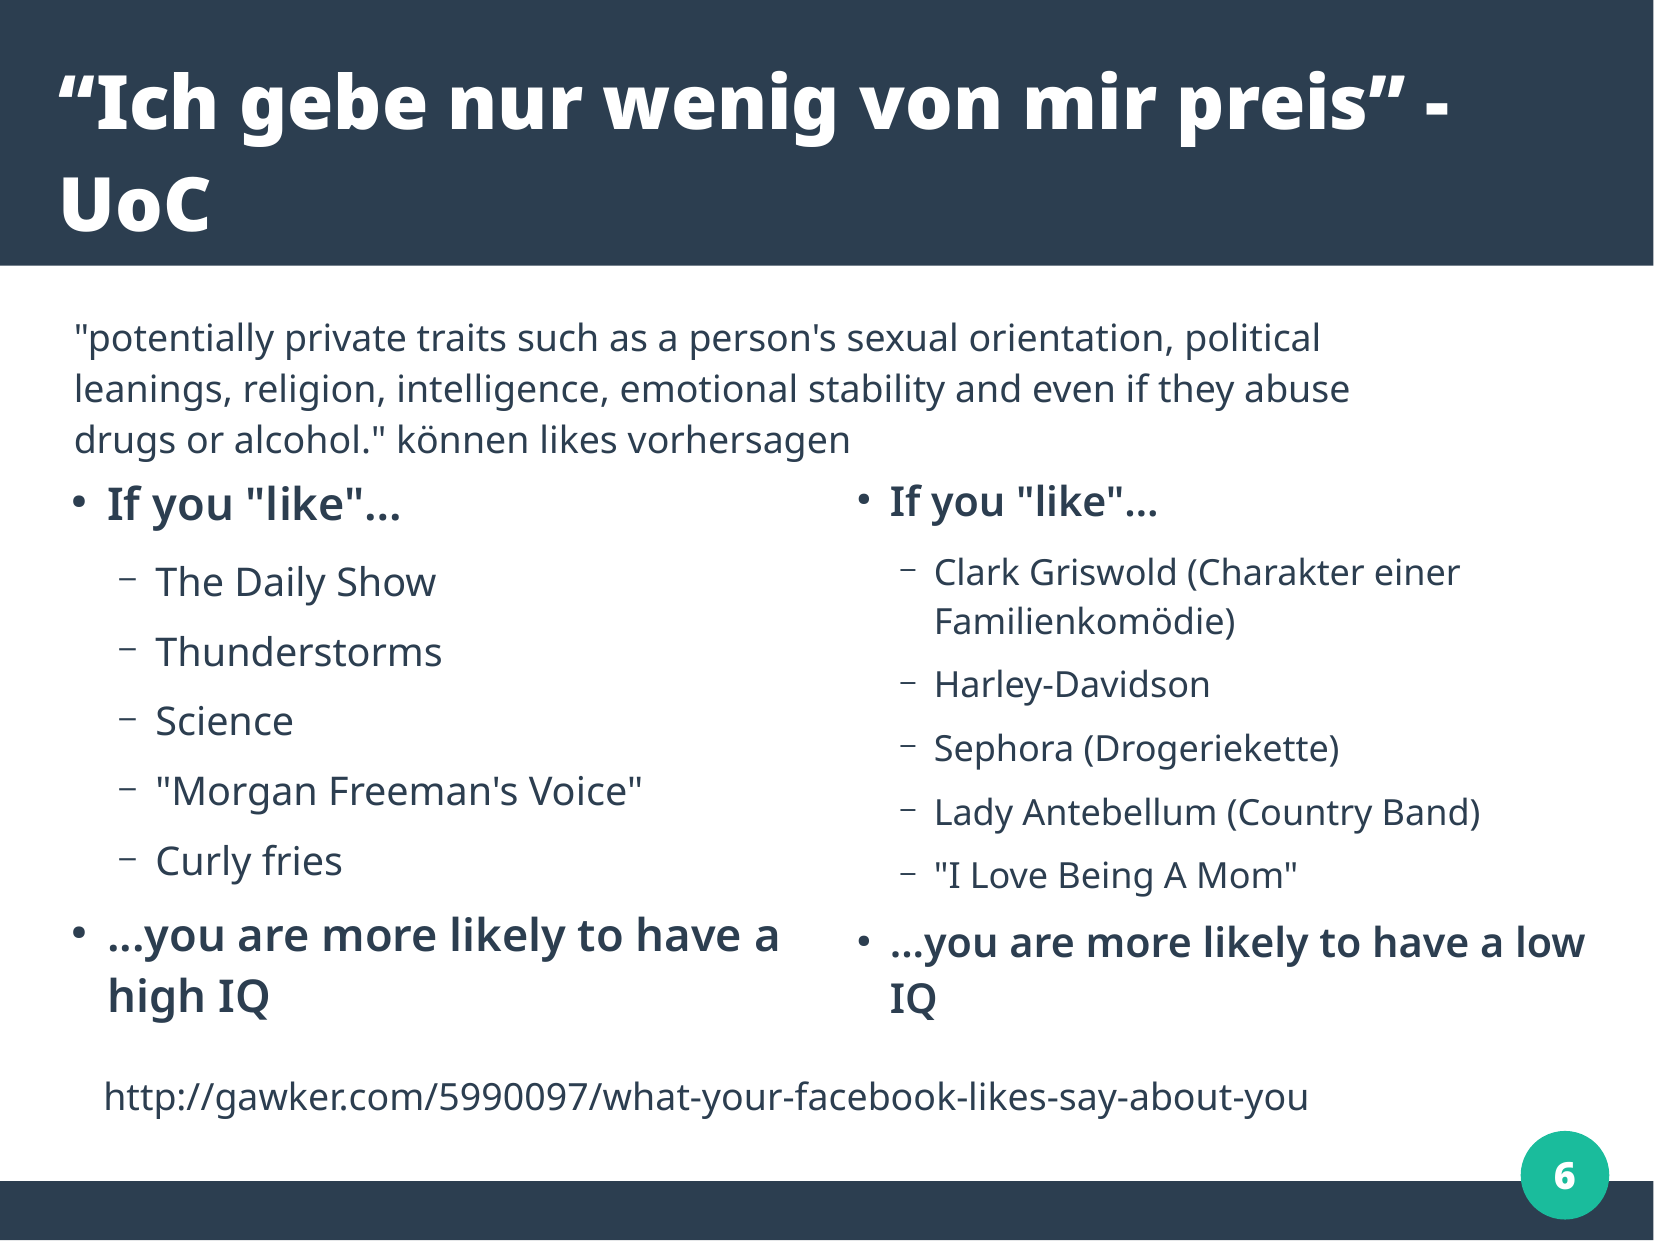

# “Ich gebe nur wenig von mir preis” - UoC
"potentially private traits such as a person's sexual orientation, political leanings, religion, intelligence, emotional stability and even if they abuse drugs or alcohol." können likes vorhersagen
If you "like"…
The Daily Show
Thunderstorms
Science
"Morgan Freeman's Voice"
Curly fries
...you are more likely to have a high IQ
If you "like"…
Clark Griswold (Charakter einer Familienkomödie)
Harley-Davidson
Sephora (Drogeriekette)
Lady Antebellum (Country Band)
"I Love Being A Mom"
...you are more likely to have a low IQ
http://gawker.com/5990097/what-your-facebook-likes-say-about-you
6